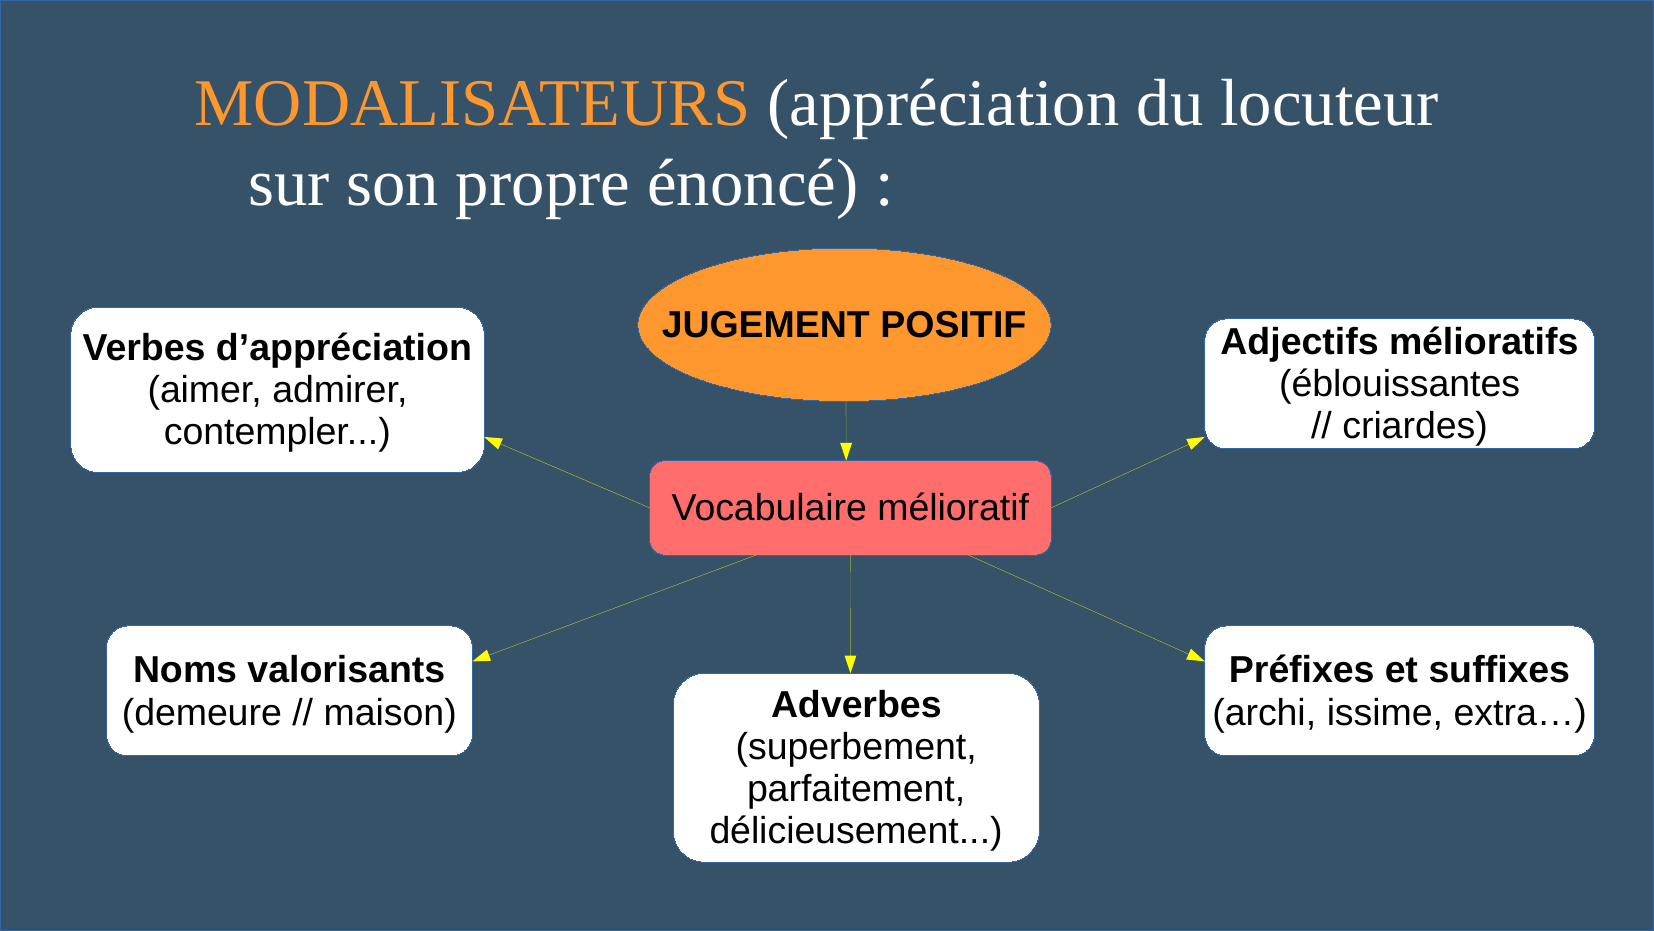

# MODALISATEURS (appréciation du locuteur sur son propre énoncé) :
JUGEMENT POSITIF
Verbes d’appréciation
(aimer, admirer,
contempler...)
Adjectifs mélioratifs
(éblouissantes
// criardes)
Vocabulaire mélioratif
Noms valorisants
(demeure // maison)
Préfixes et suffixes
(archi, issime, extra…)
Adverbes
(superbement,
parfaitement,
délicieusement...)